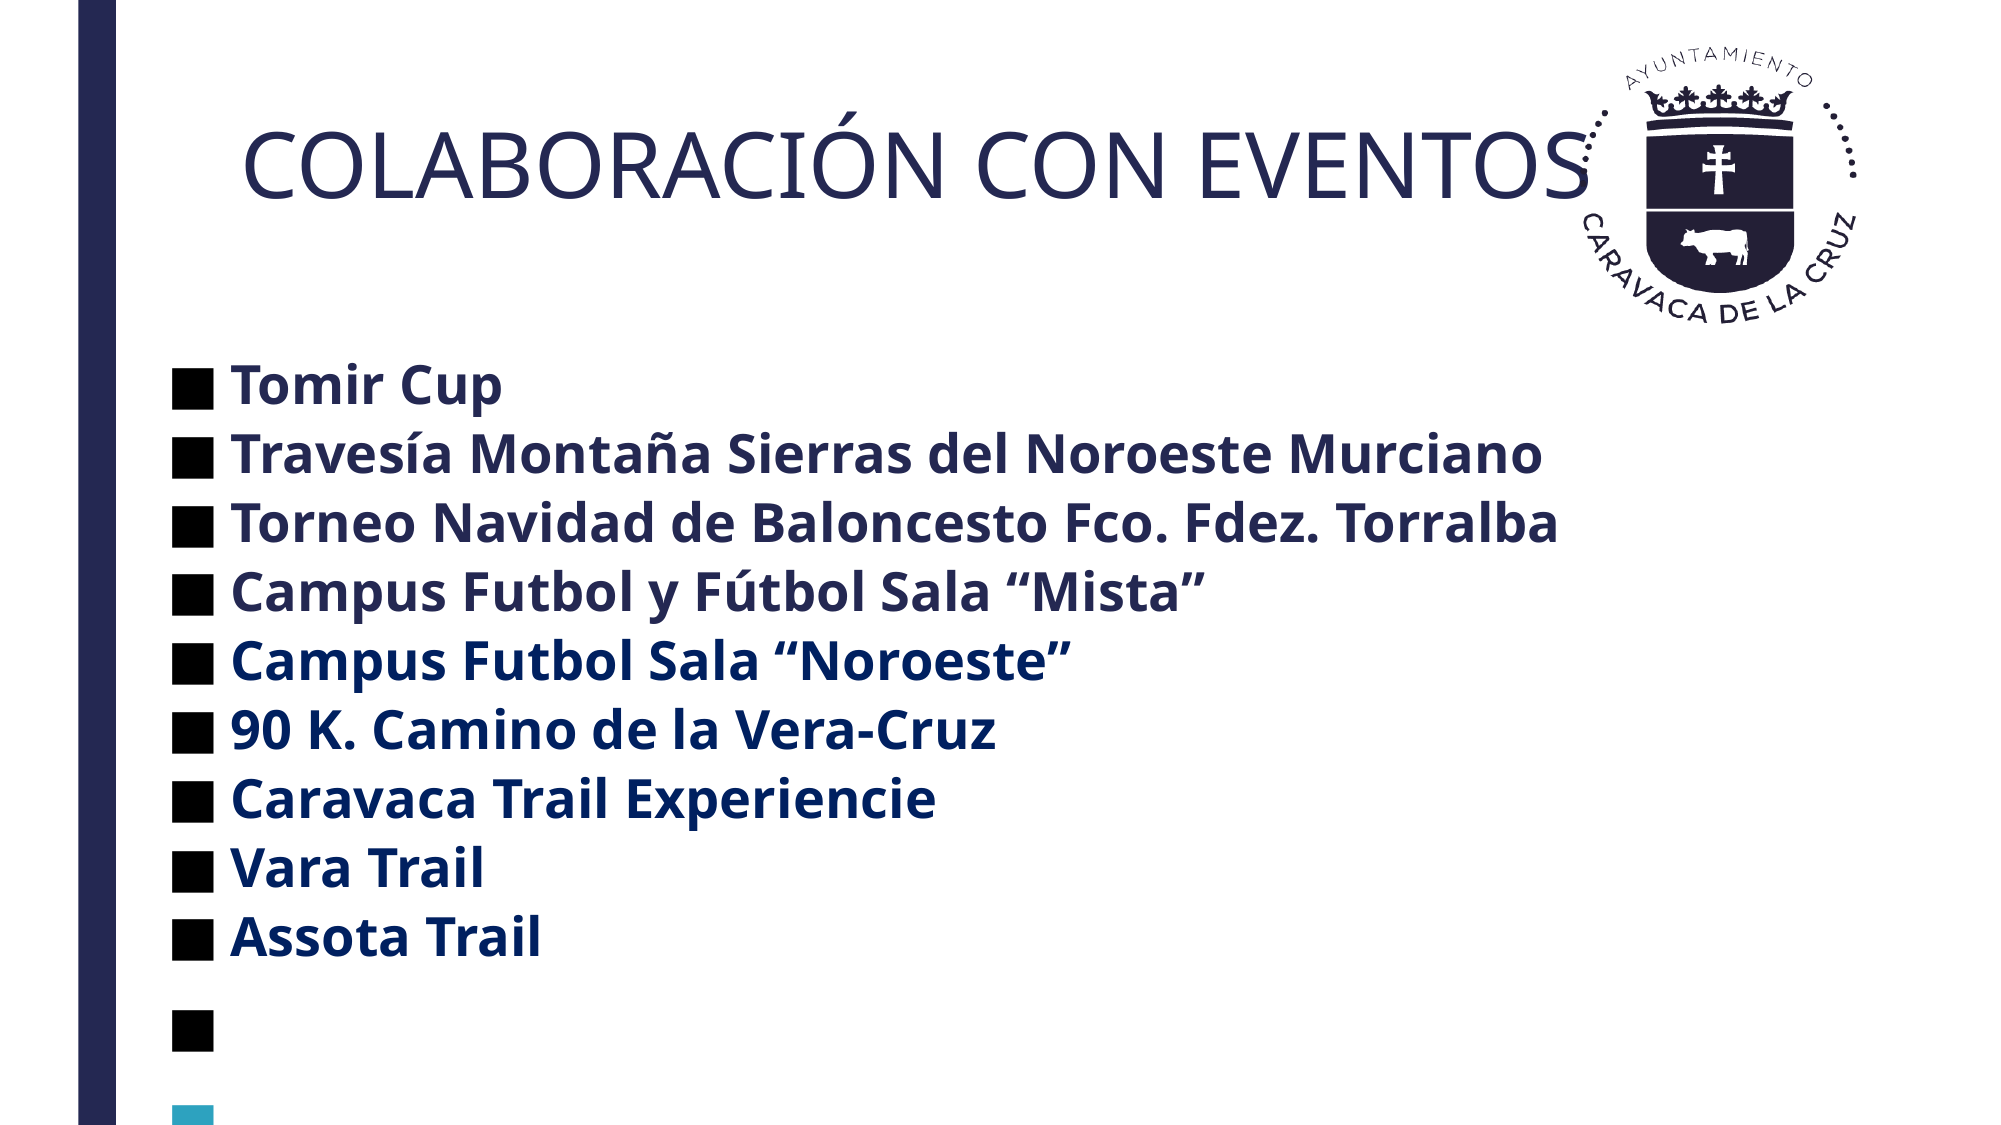

# COLABORACIÓN CON EVENTOS
Tomir Cup
Travesía Montaña Sierras del Noroeste Murciano
Torneo Navidad de Baloncesto Fco. Fdez. Torralba
Campus Futbol y Fútbol Sala “Mista”
Campus Futbol Sala “Noroeste”
90 K. Camino de la Vera-Cruz
Caravaca Trail Experiencie
Vara Trail
Assota Trail